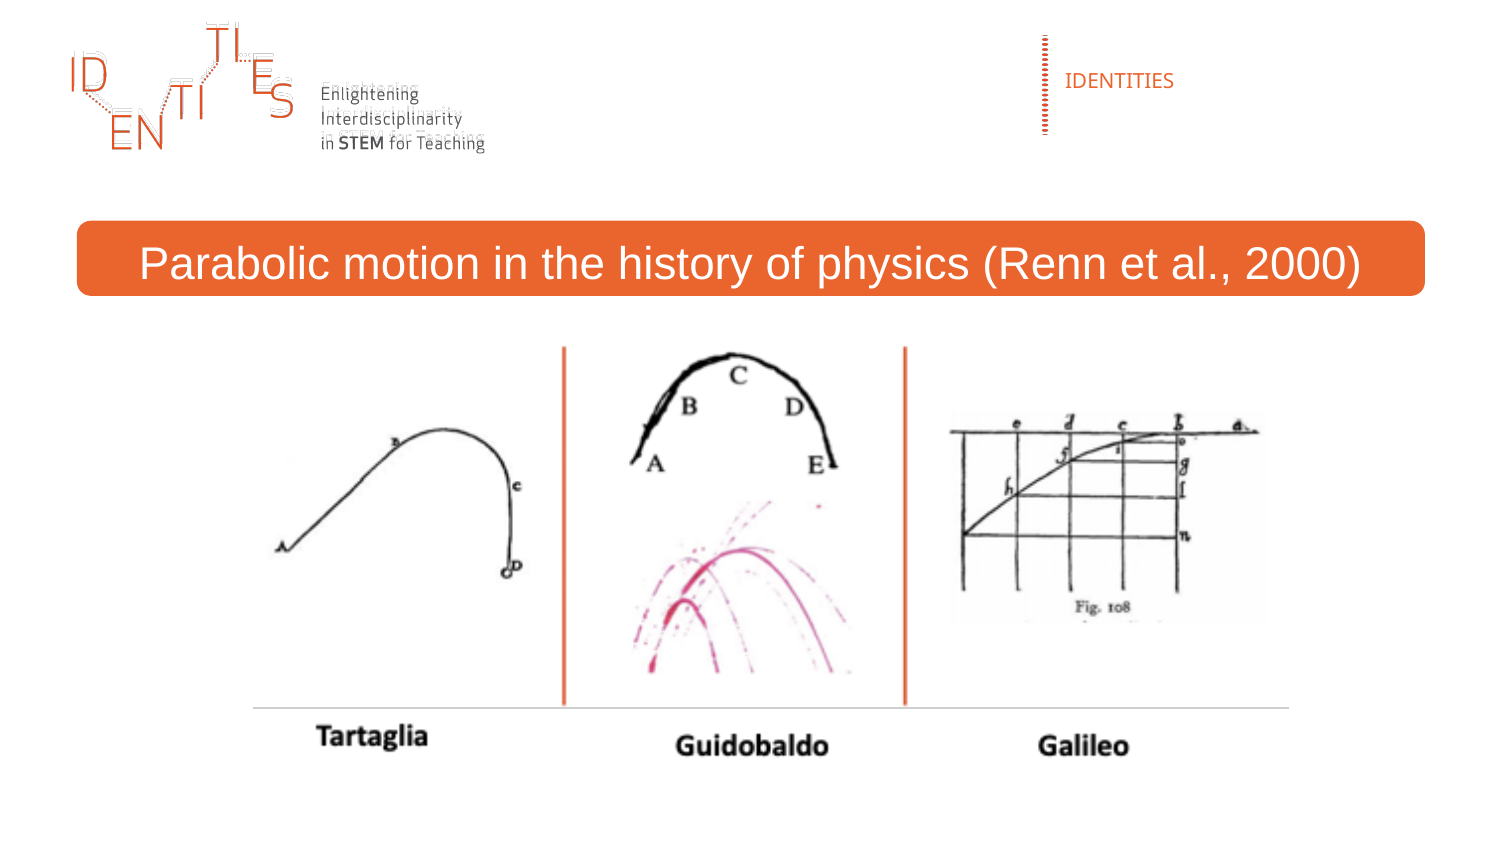

IDENTITIES
Parabolic motion in the history of physics (Renn et al., 2000)